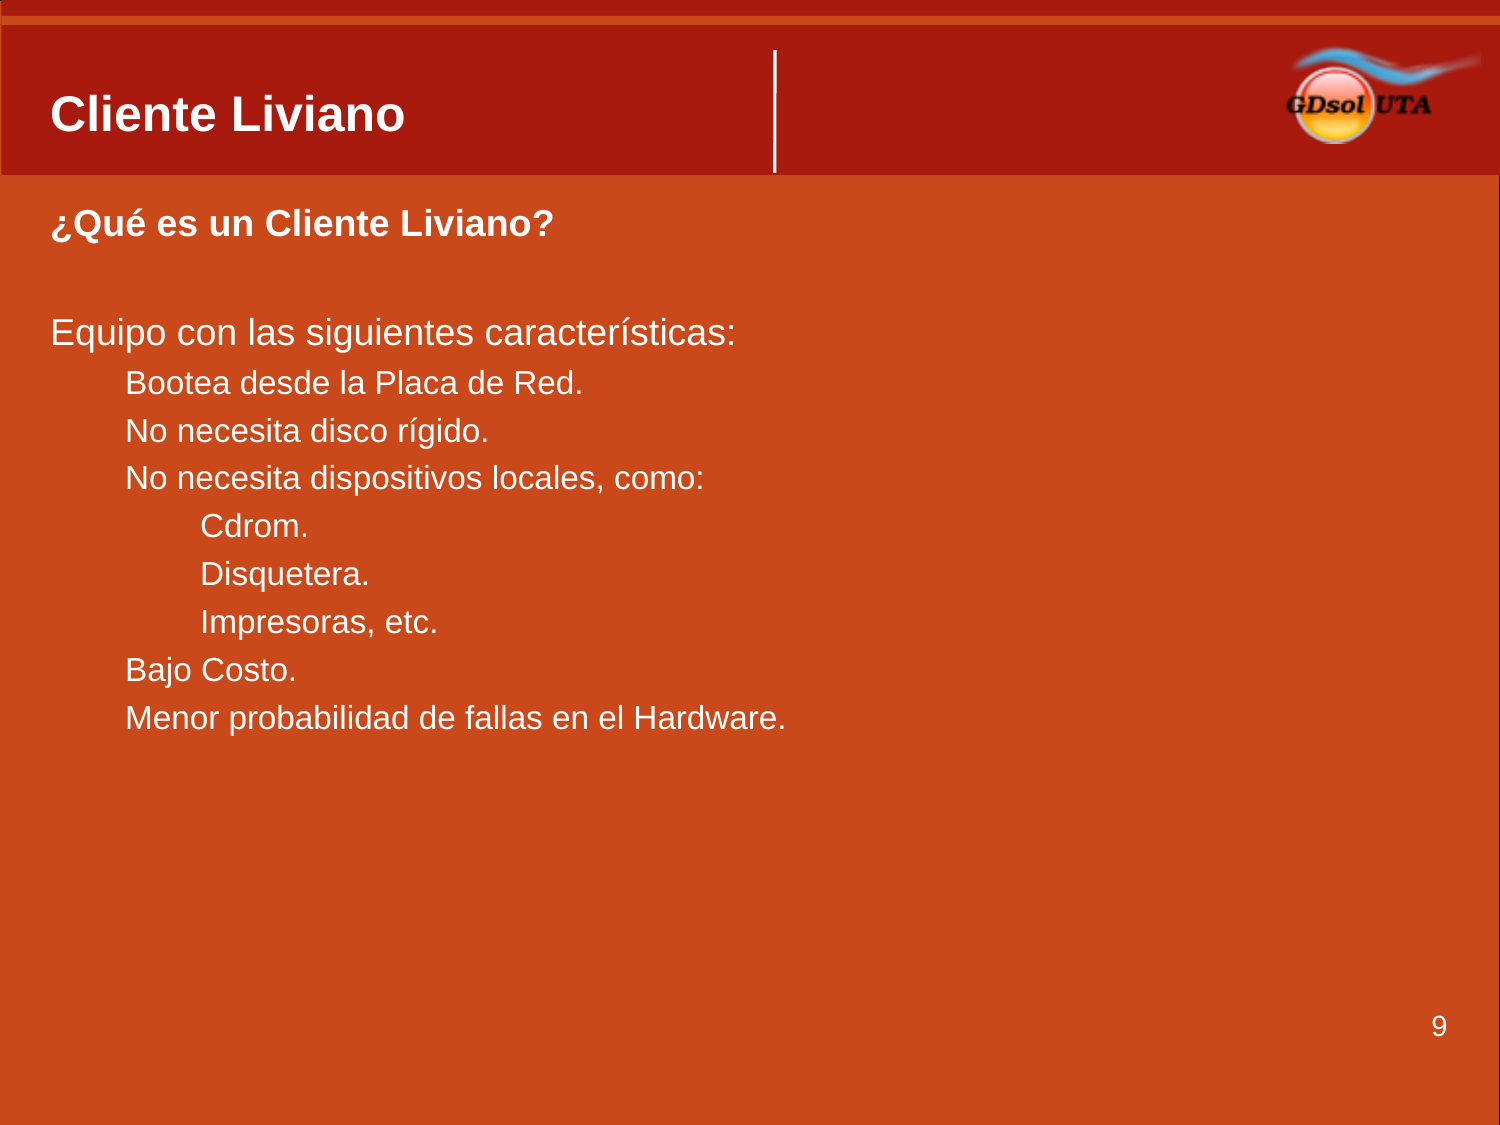

# Cliente Liviano
¿Qué es un Cliente Liviano?
Equipo con las siguientes características:
Bootea desde la Placa de Red.
No necesita disco rígido.
No necesita dispositivos locales, como:
Cdrom.
Disquetera.
Impresoras, etc.
Bajo Costo.
Menor probabilidad de fallas en el Hardware.